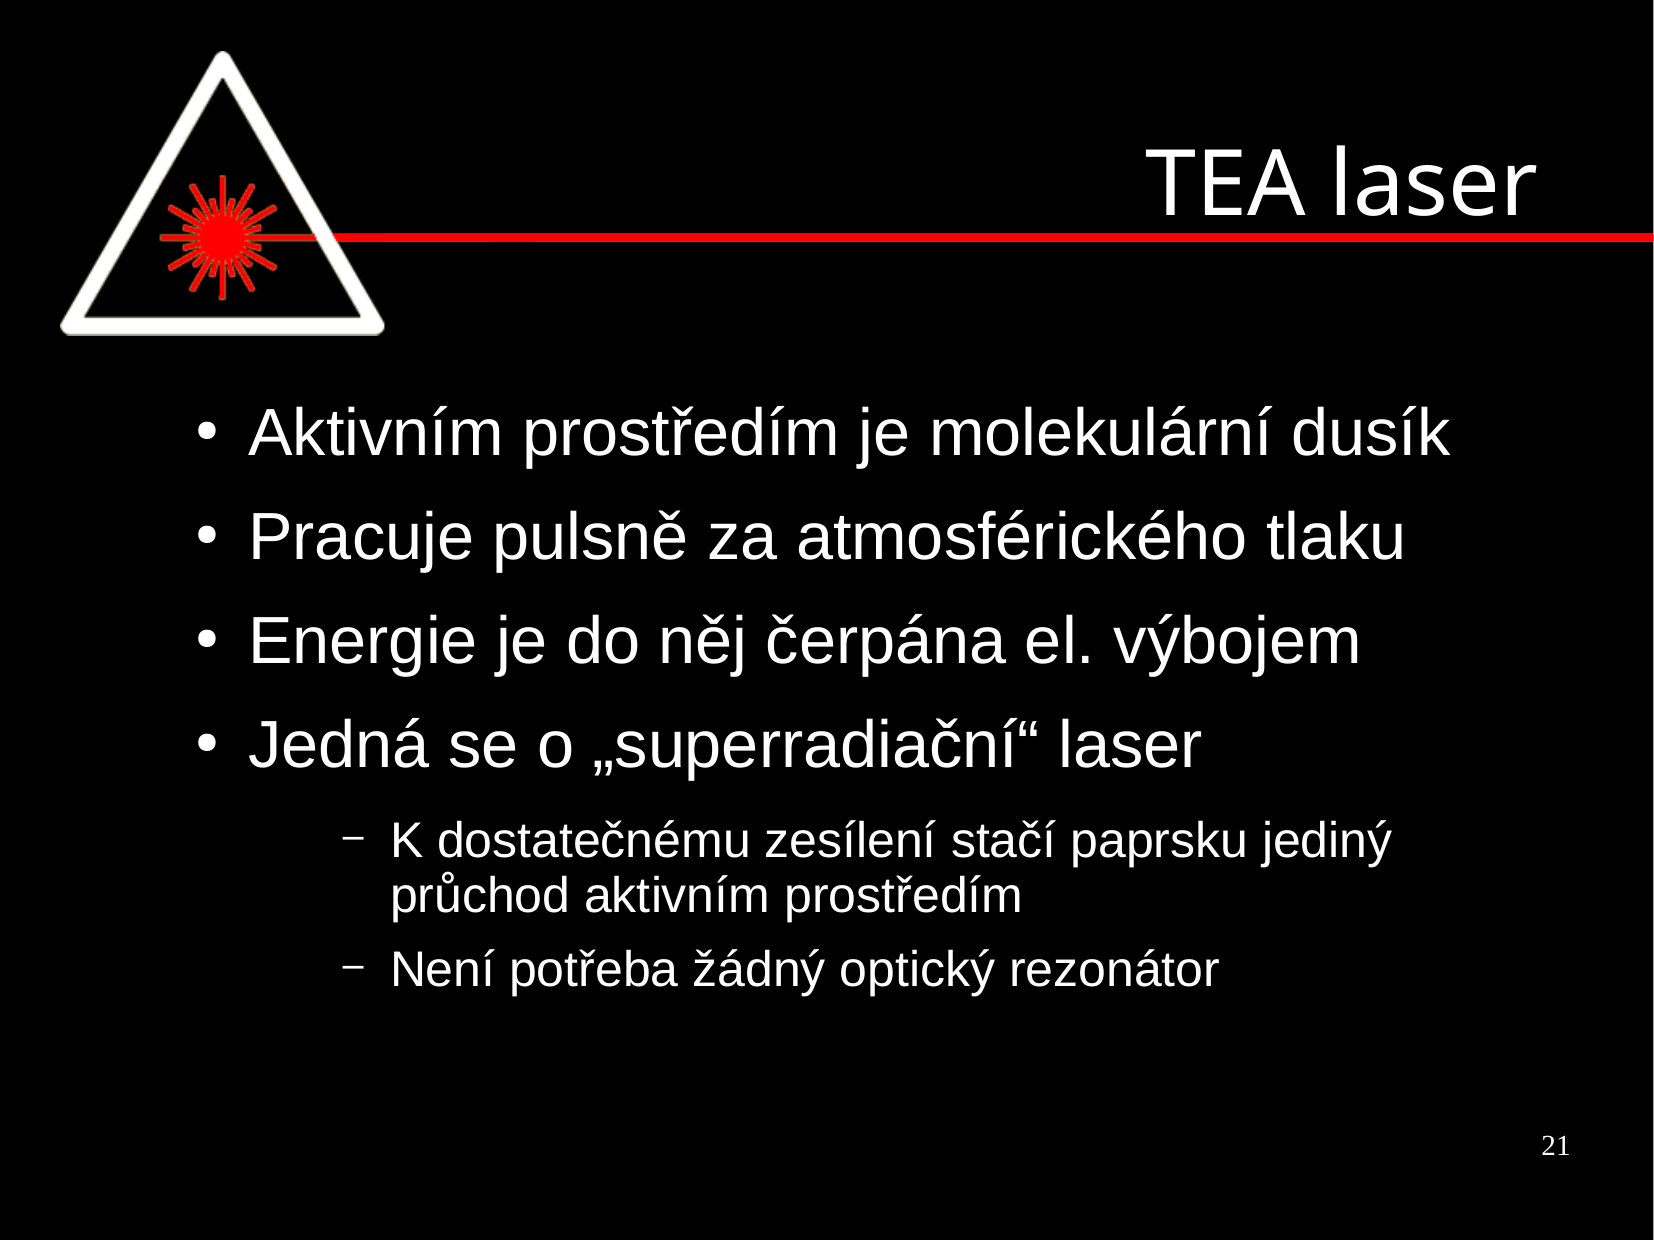

# TEA laser
Aktivním prostředím je molekulární dusík
Pracuje pulsně za atmosférického tlaku
Energie je do něj čerpána el. výbojem
Jedná se o „superradiační“ laser
K dostatečnému zesílení stačí paprsku jediný průchod aktivním prostředím
Není potřeba žádný optický rezonátor
21